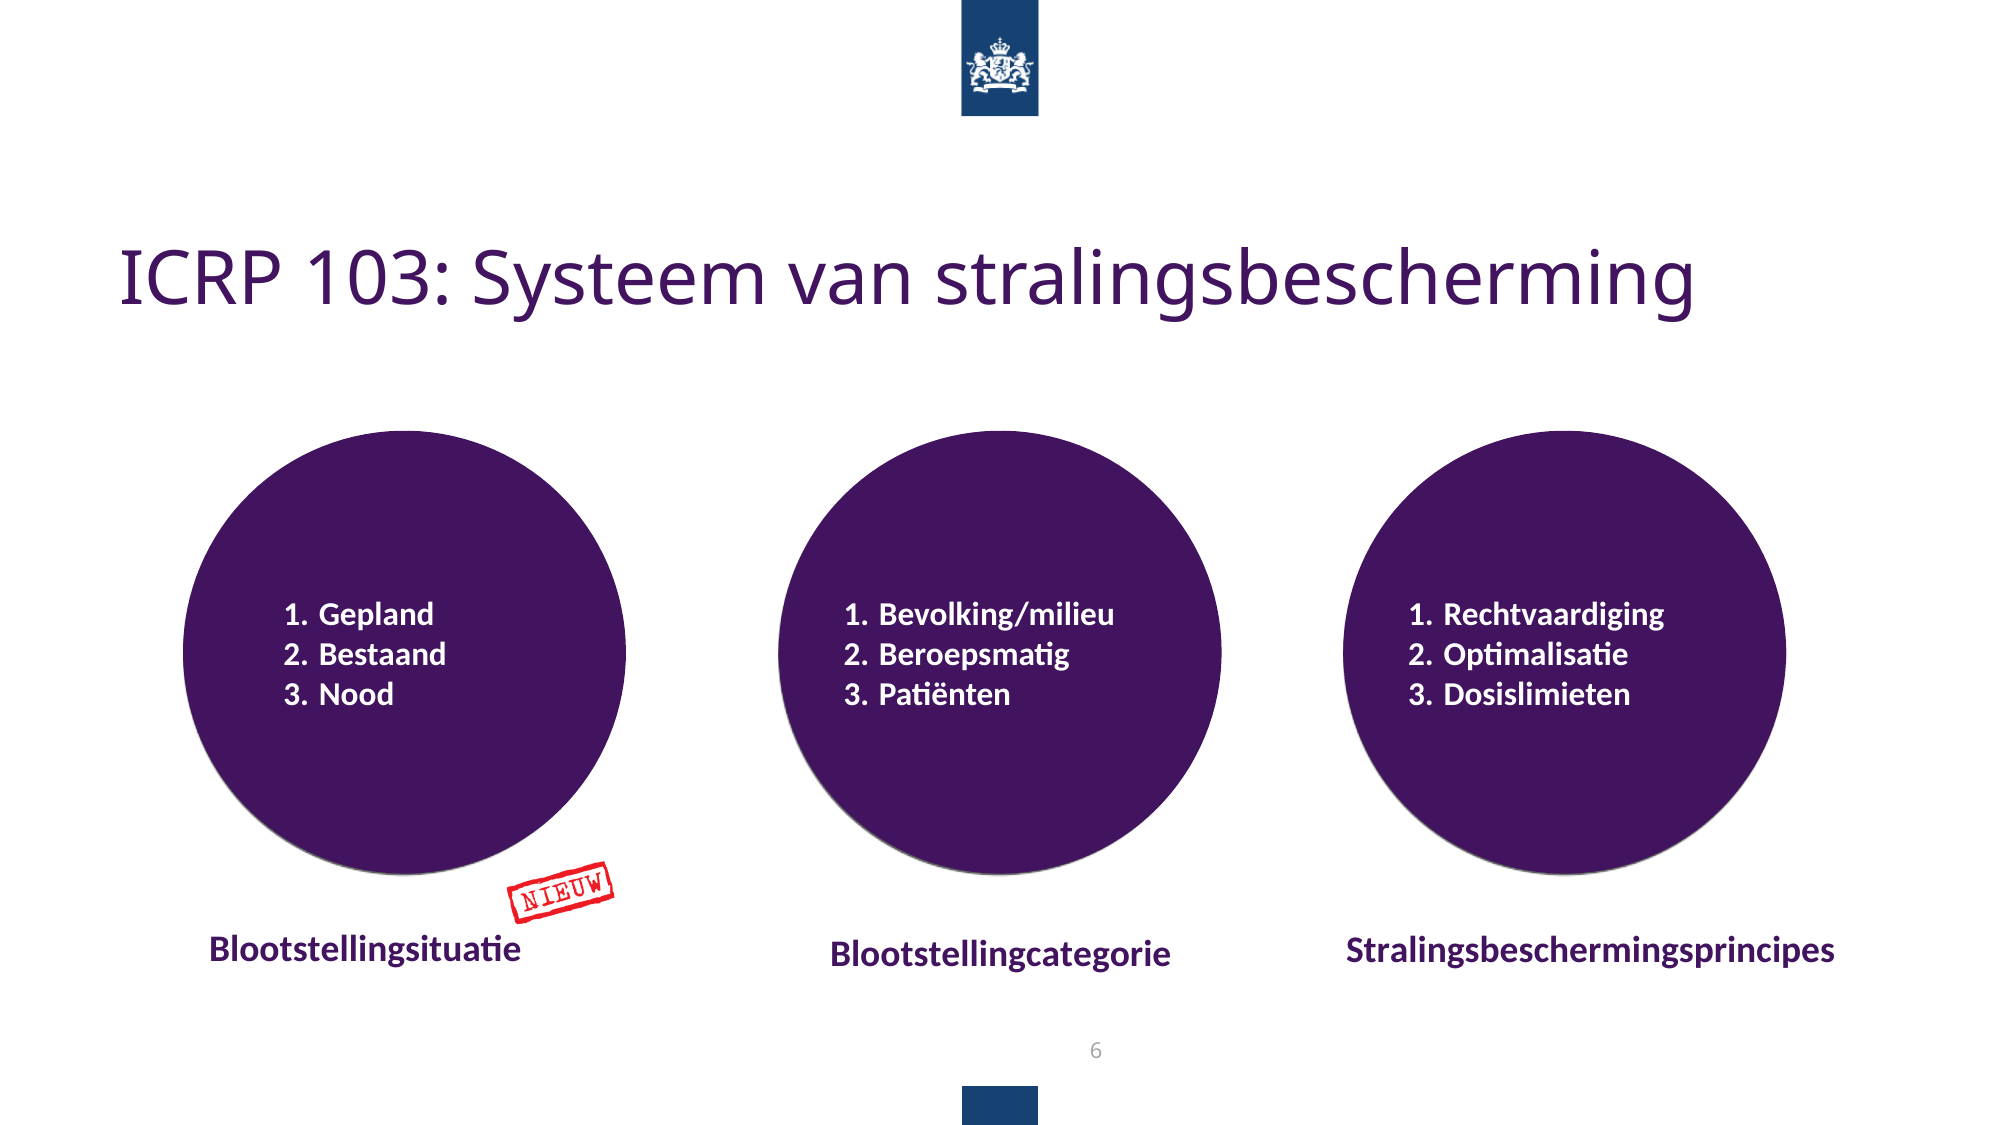

# ICRP 103: Systeem van stralingsbescherming
Gepland
Bestaand
Nood
Bevolking/milieu
Beroepsmatig
Patiënten
Rechtvaardiging
Optimalisatie
Dosislimieten
Blootstellingsituatie
Stralingsbeschermingsprincipes
Blootstellingcategorie